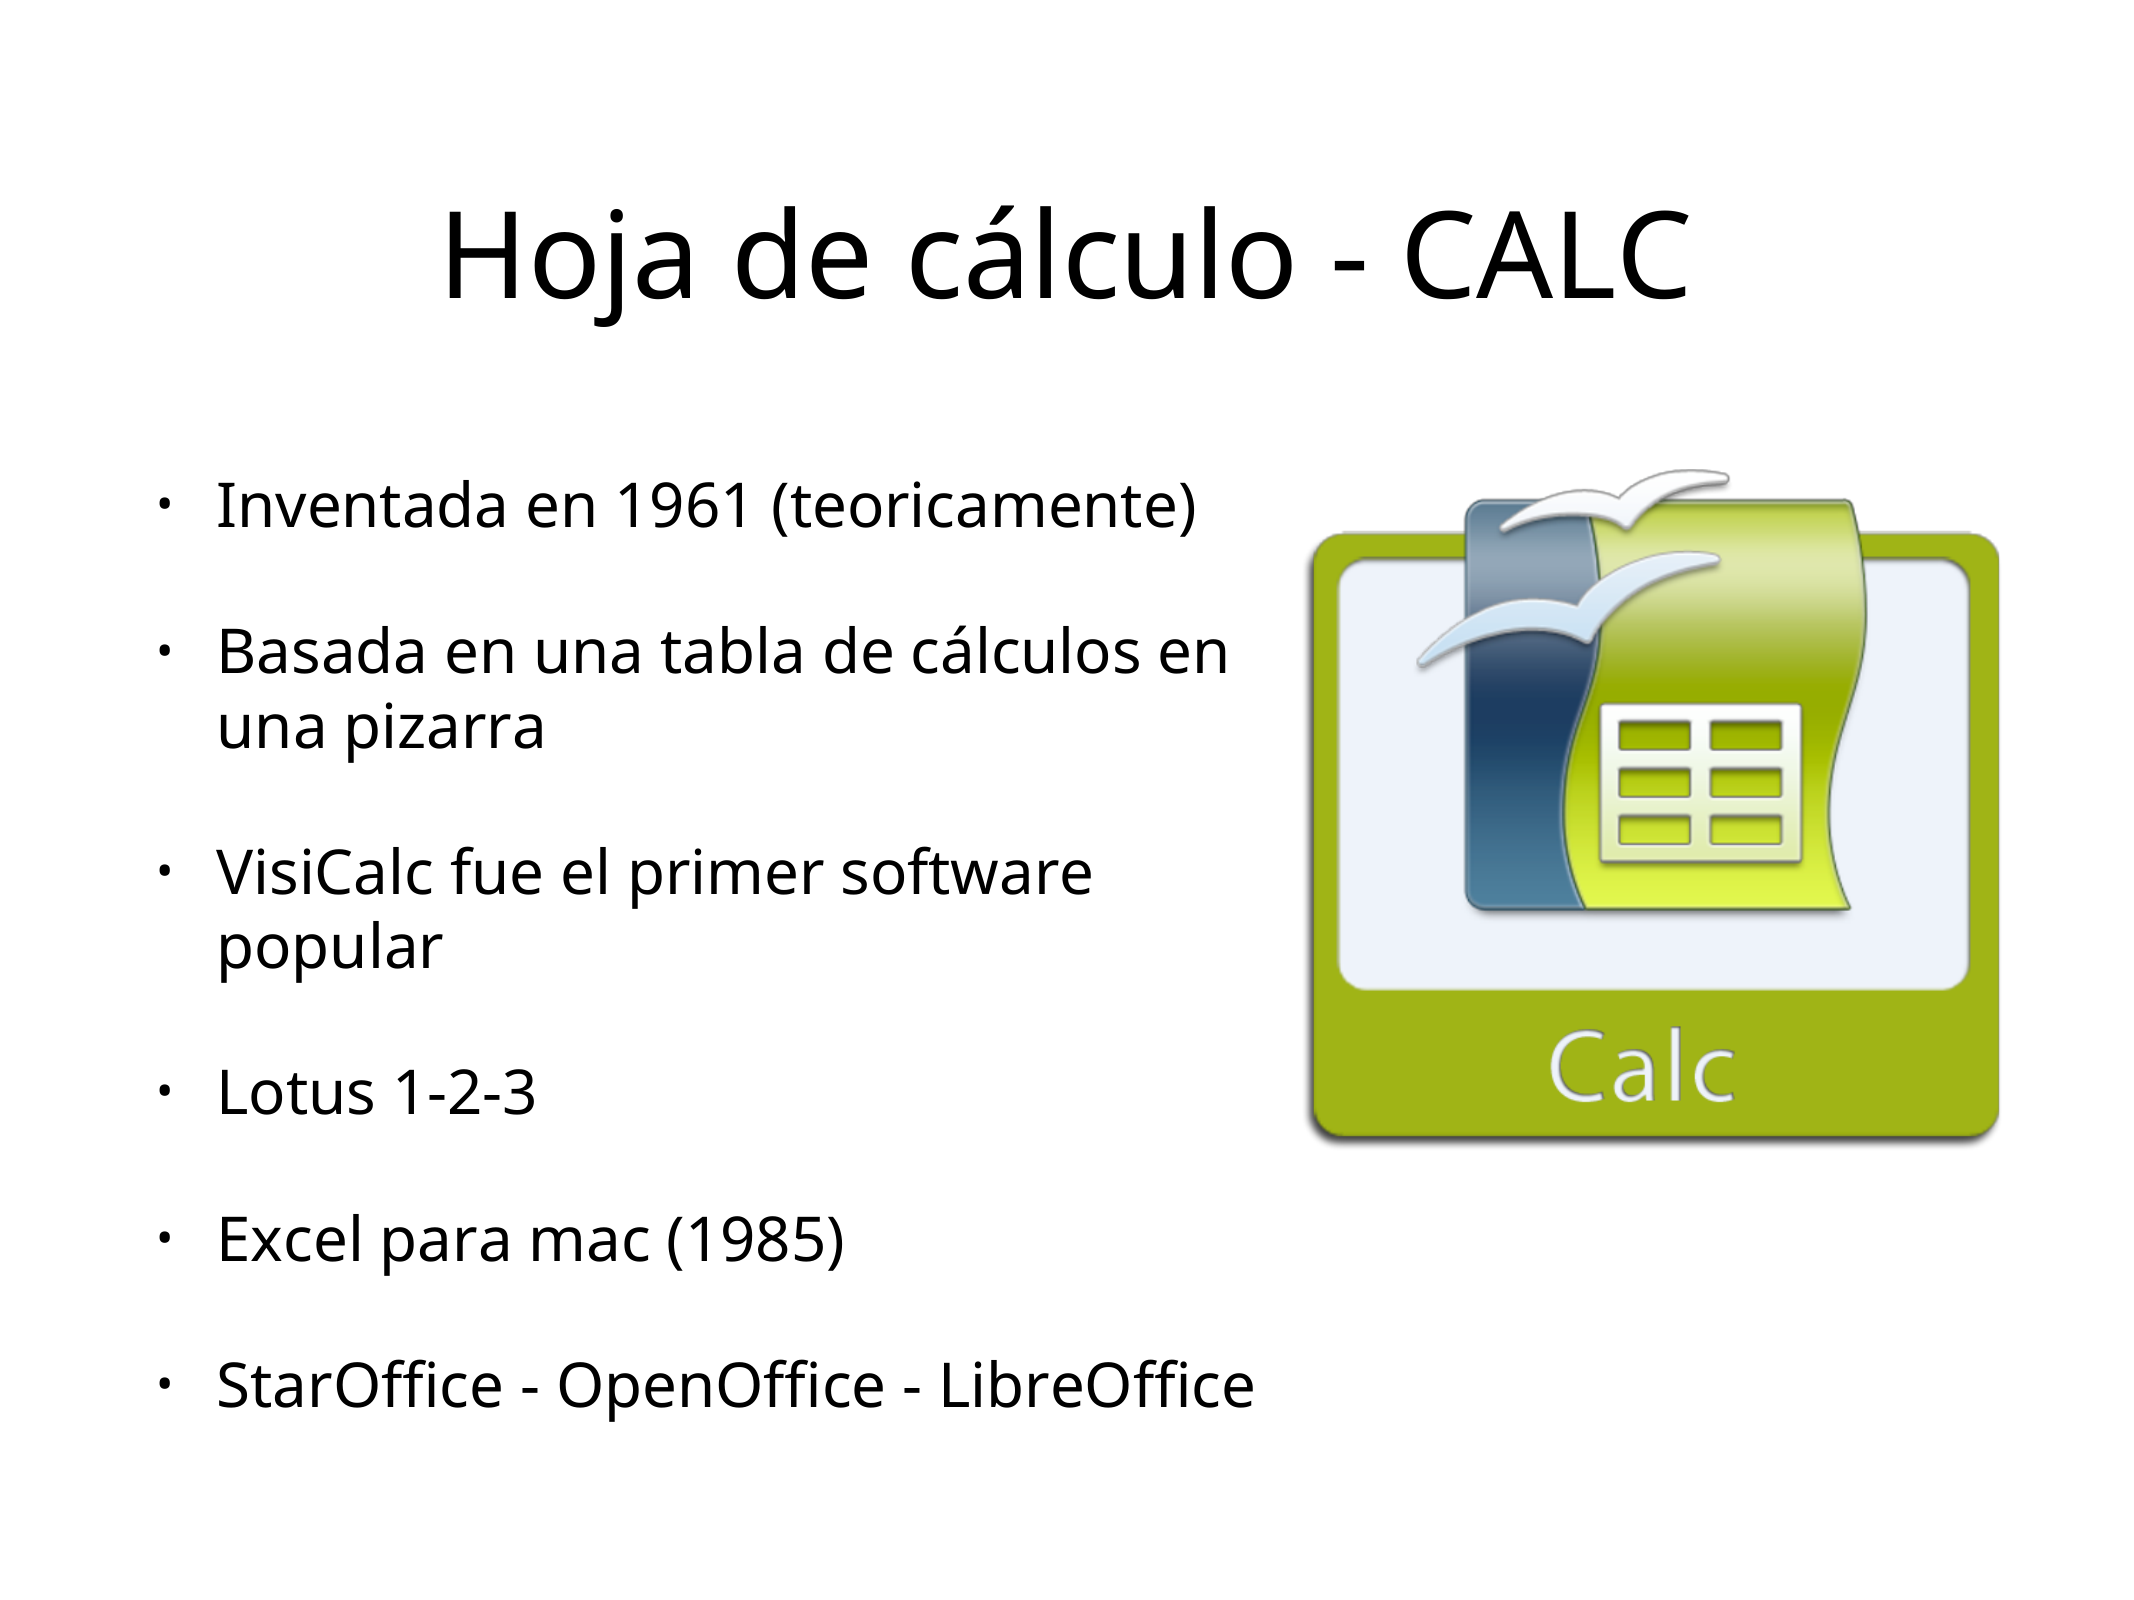

# Hoja de cálculo - CALC
Inventada en 1961 (teoricamente)
Basada en una tabla de cálculos en una pizarra
VisiCalc fue el primer software popular
Lotus 1-2-3
Excel para mac (1985)
StarOffice - OpenOffice - LibreOffice